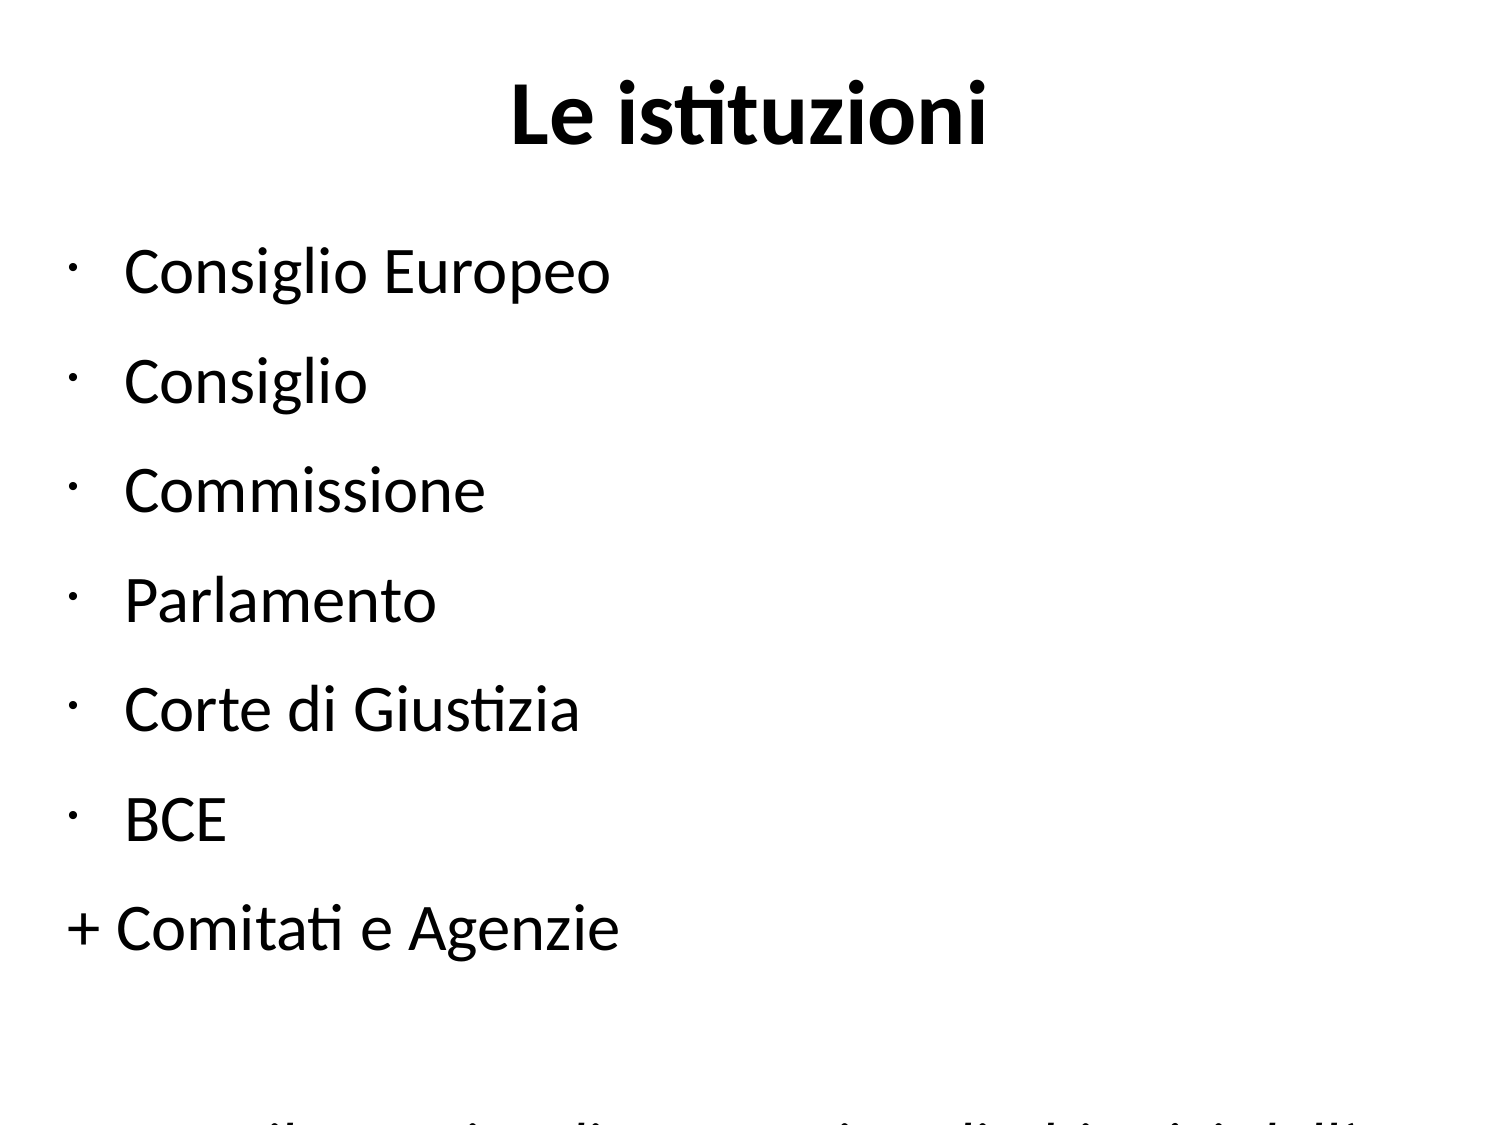

# Le istituzioni
Consiglio Europeo
Consiglio
Commissione
Parlamento
Corte di Giustizia
BCE
+ Comitati e Agenzie
Hanno il compito di perseguire gli obiettivi dell’Ue promuovendone i valori in un’ottica di «leale collaborazione»